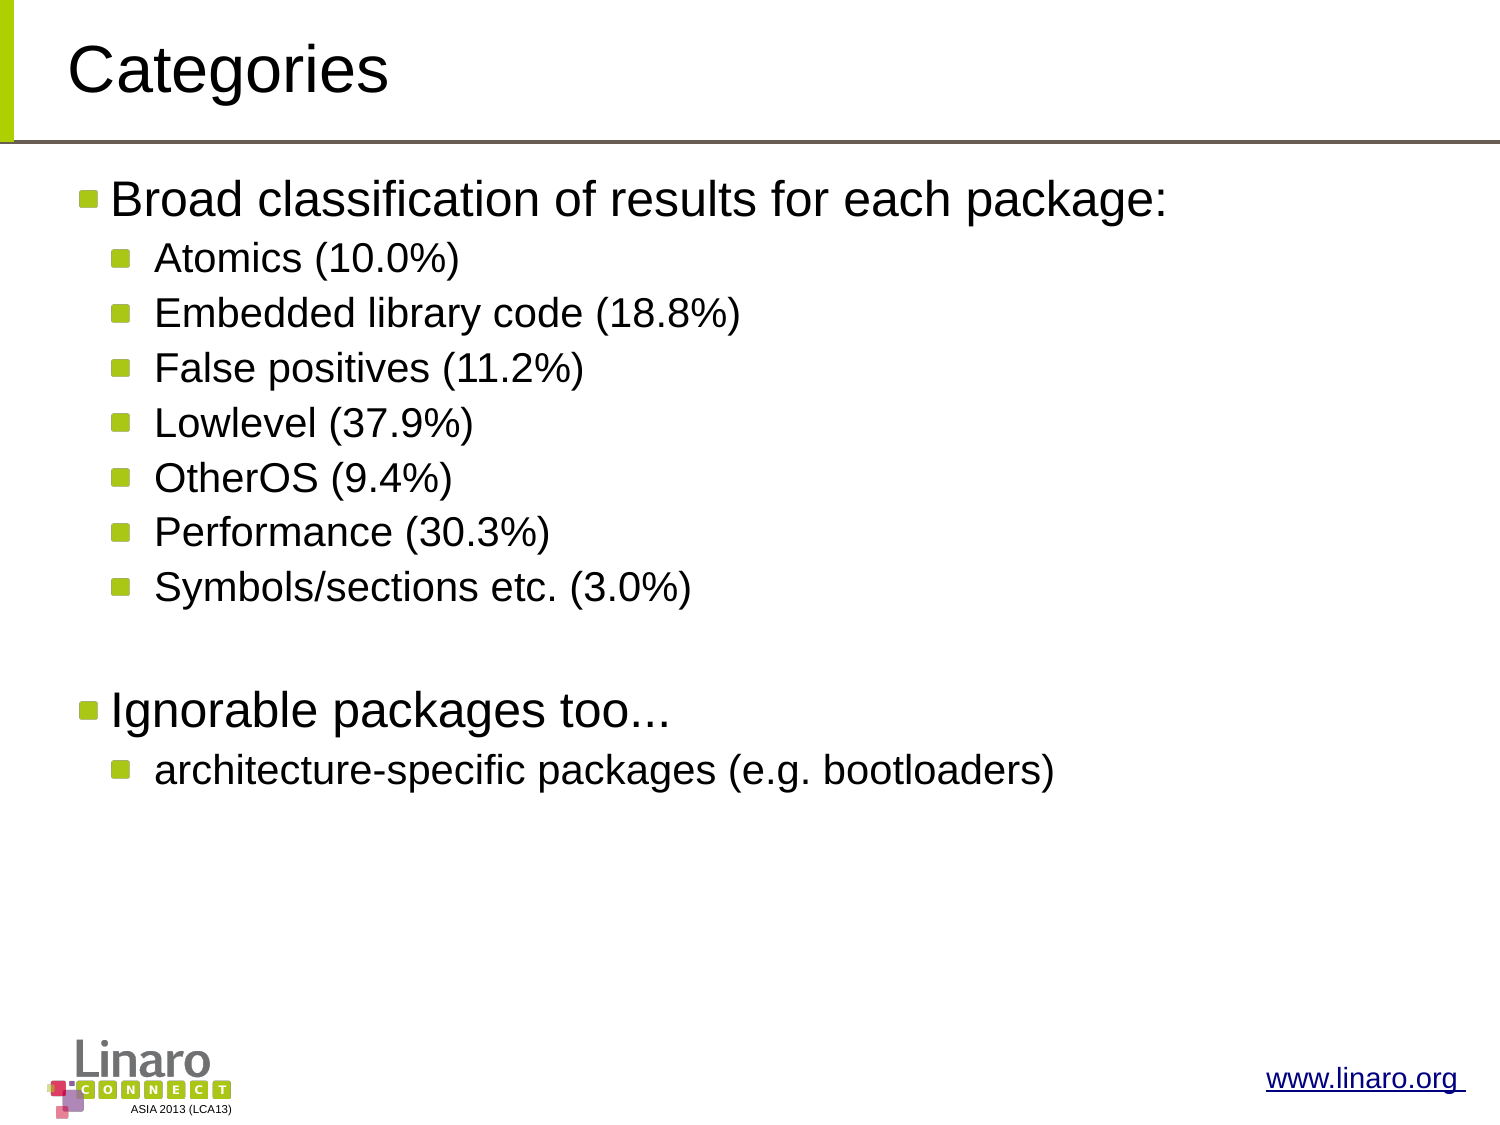

# Categories
Broad classification of results for each package:
Atomics (10.0%)
Embedded library code (18.8%)
False positives (11.2%)
Lowlevel (37.9%)
OtherOS (9.4%)
Performance (30.3%)
Symbols/sections etc. (3.0%)
Ignorable packages too...
architecture-specific packages (e.g. bootloaders)